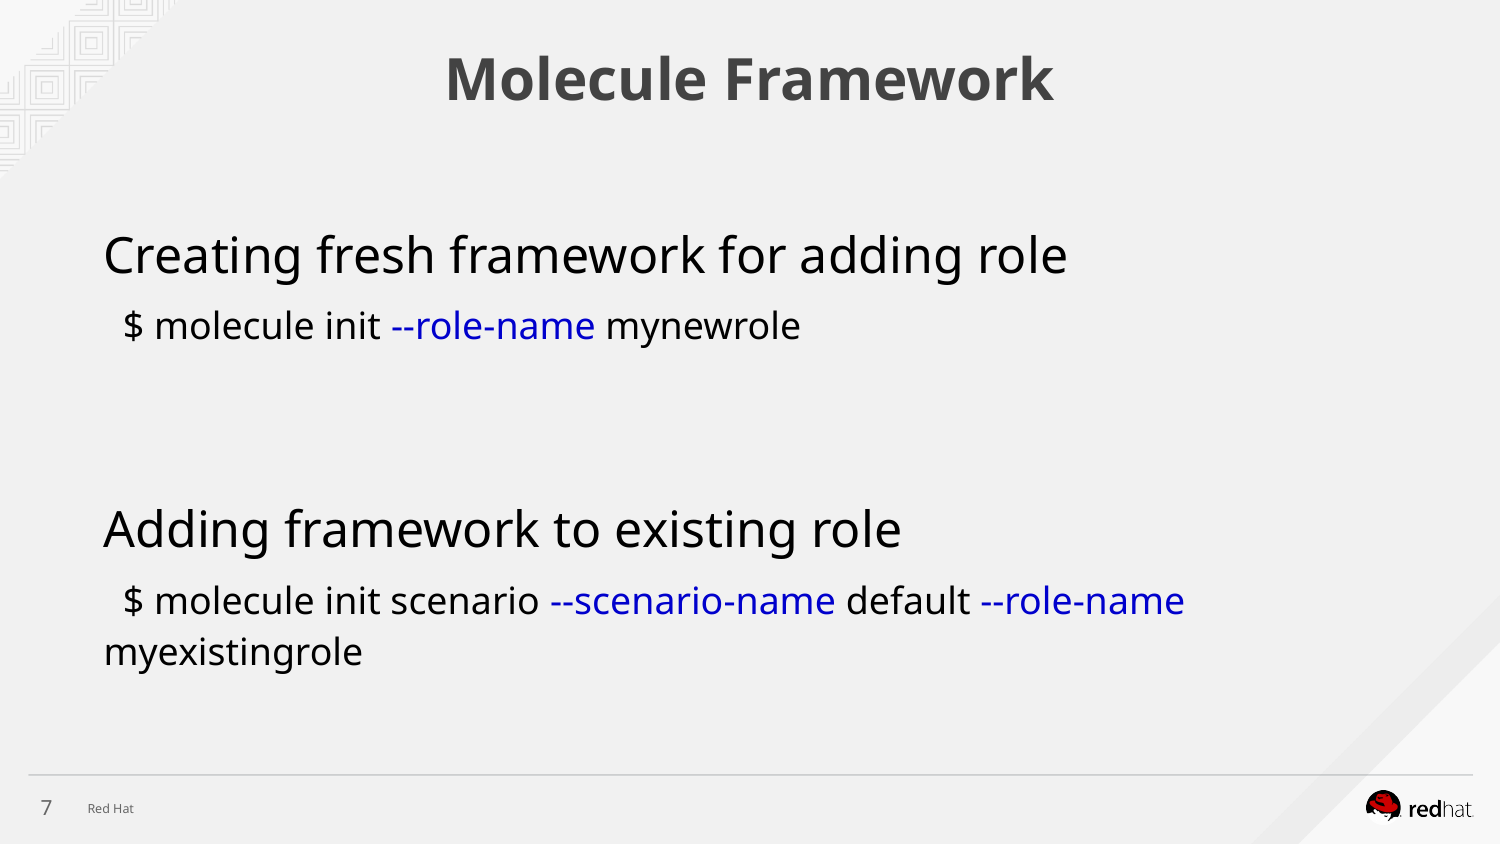

Molecule Framework
# Creating fresh framework for adding role
 $ molecule init --role-name mynewrole
Adding framework to existing role
 $ molecule init scenario --scenario-name default --role-name myexistingrole